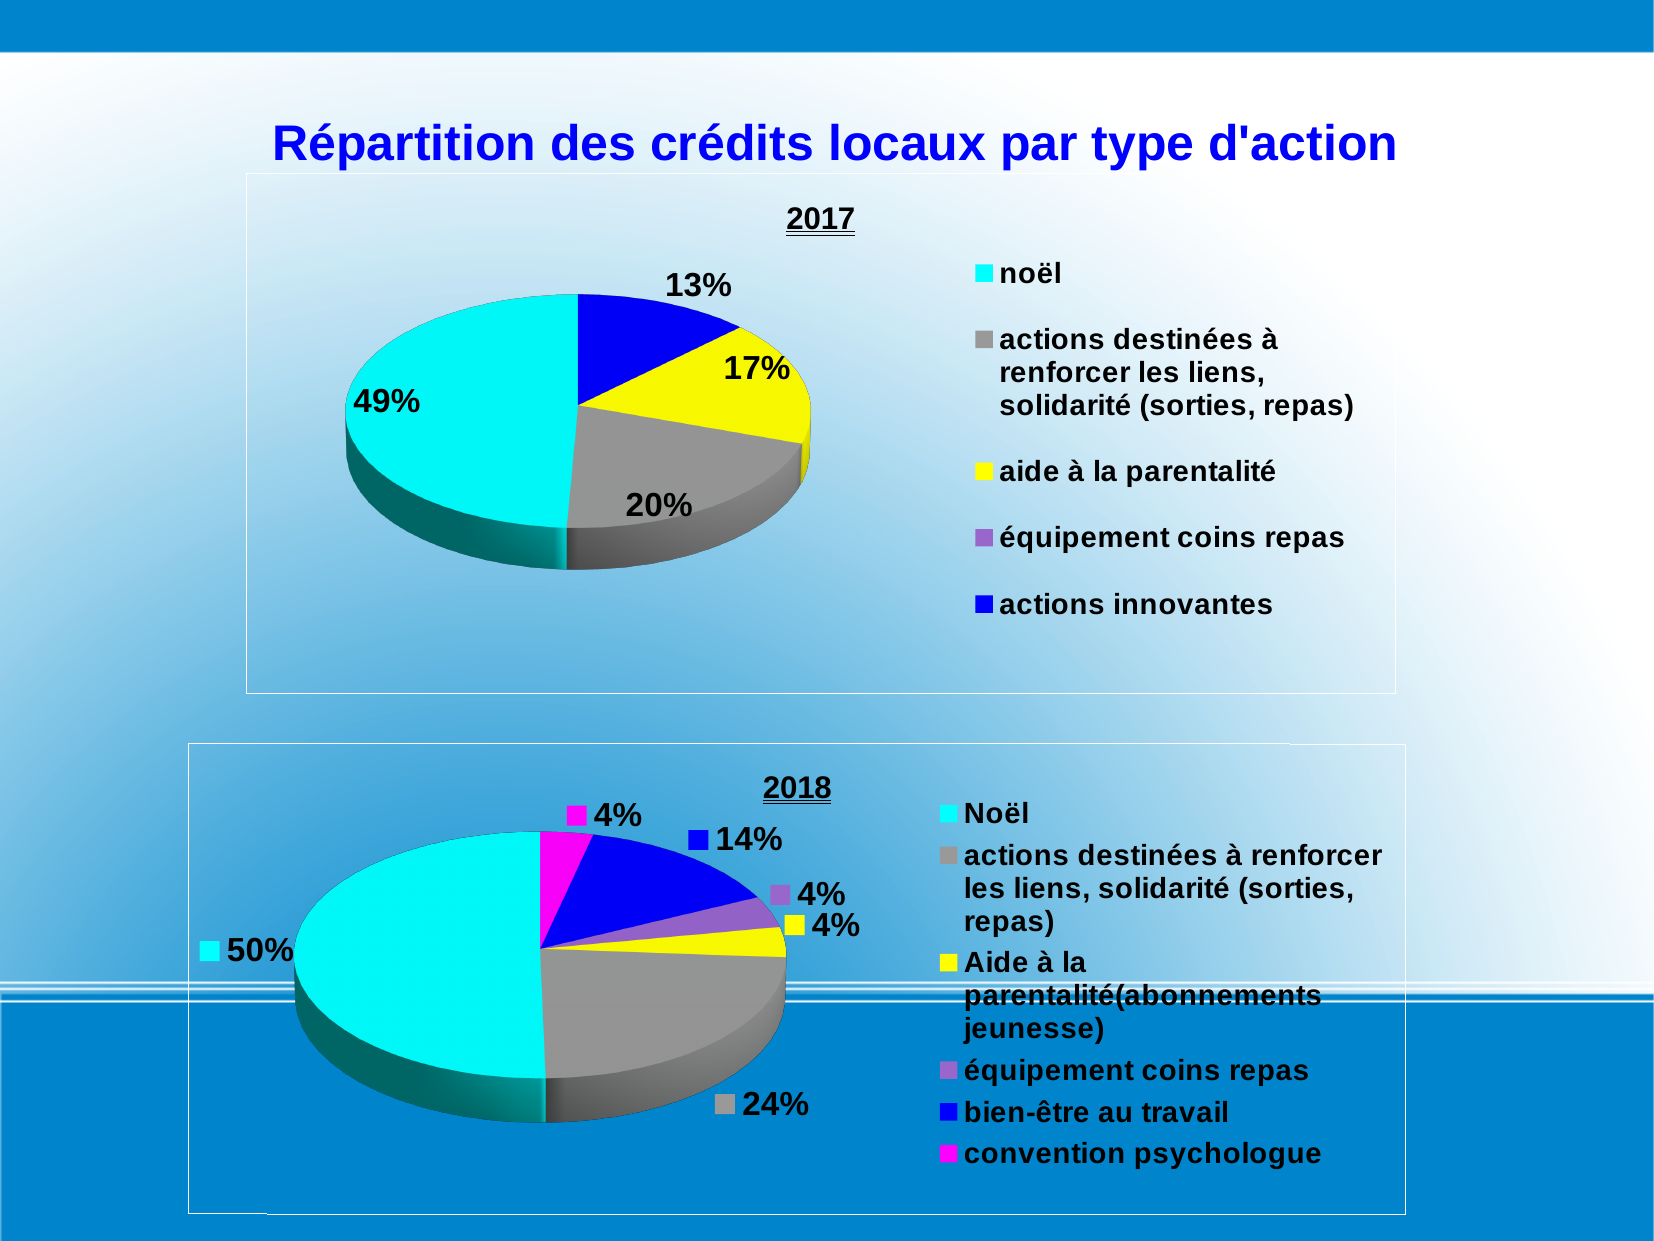

# Répartition des crédits locaux par type d'action
[unsupported chart]
[unsupported chart]